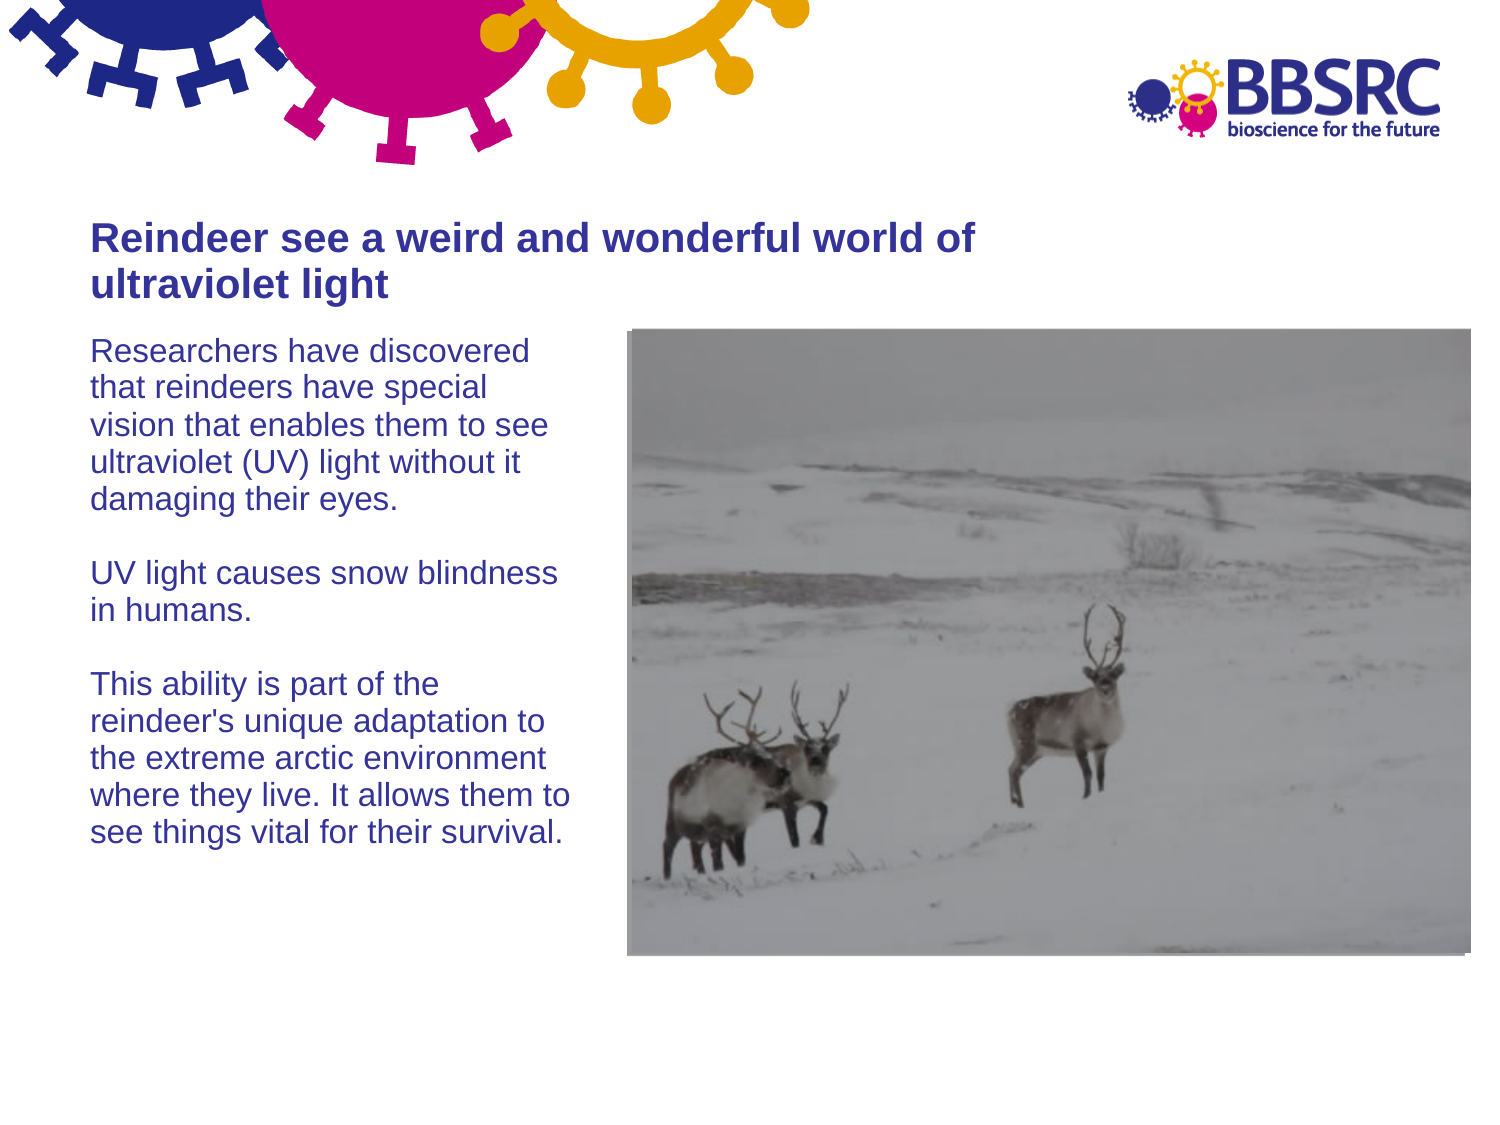

# Reindeer see a weird and wonderful world of ultraviolet light
Researchers have discovered that reindeers have special vision that enables them to see ultraviolet (UV) light without it damaging their eyes.
UV light causes snow blindness in humans.
This ability is part of the reindeer's unique adaptation to the extreme arctic environment where they live. It allows them to see things vital for their survival.